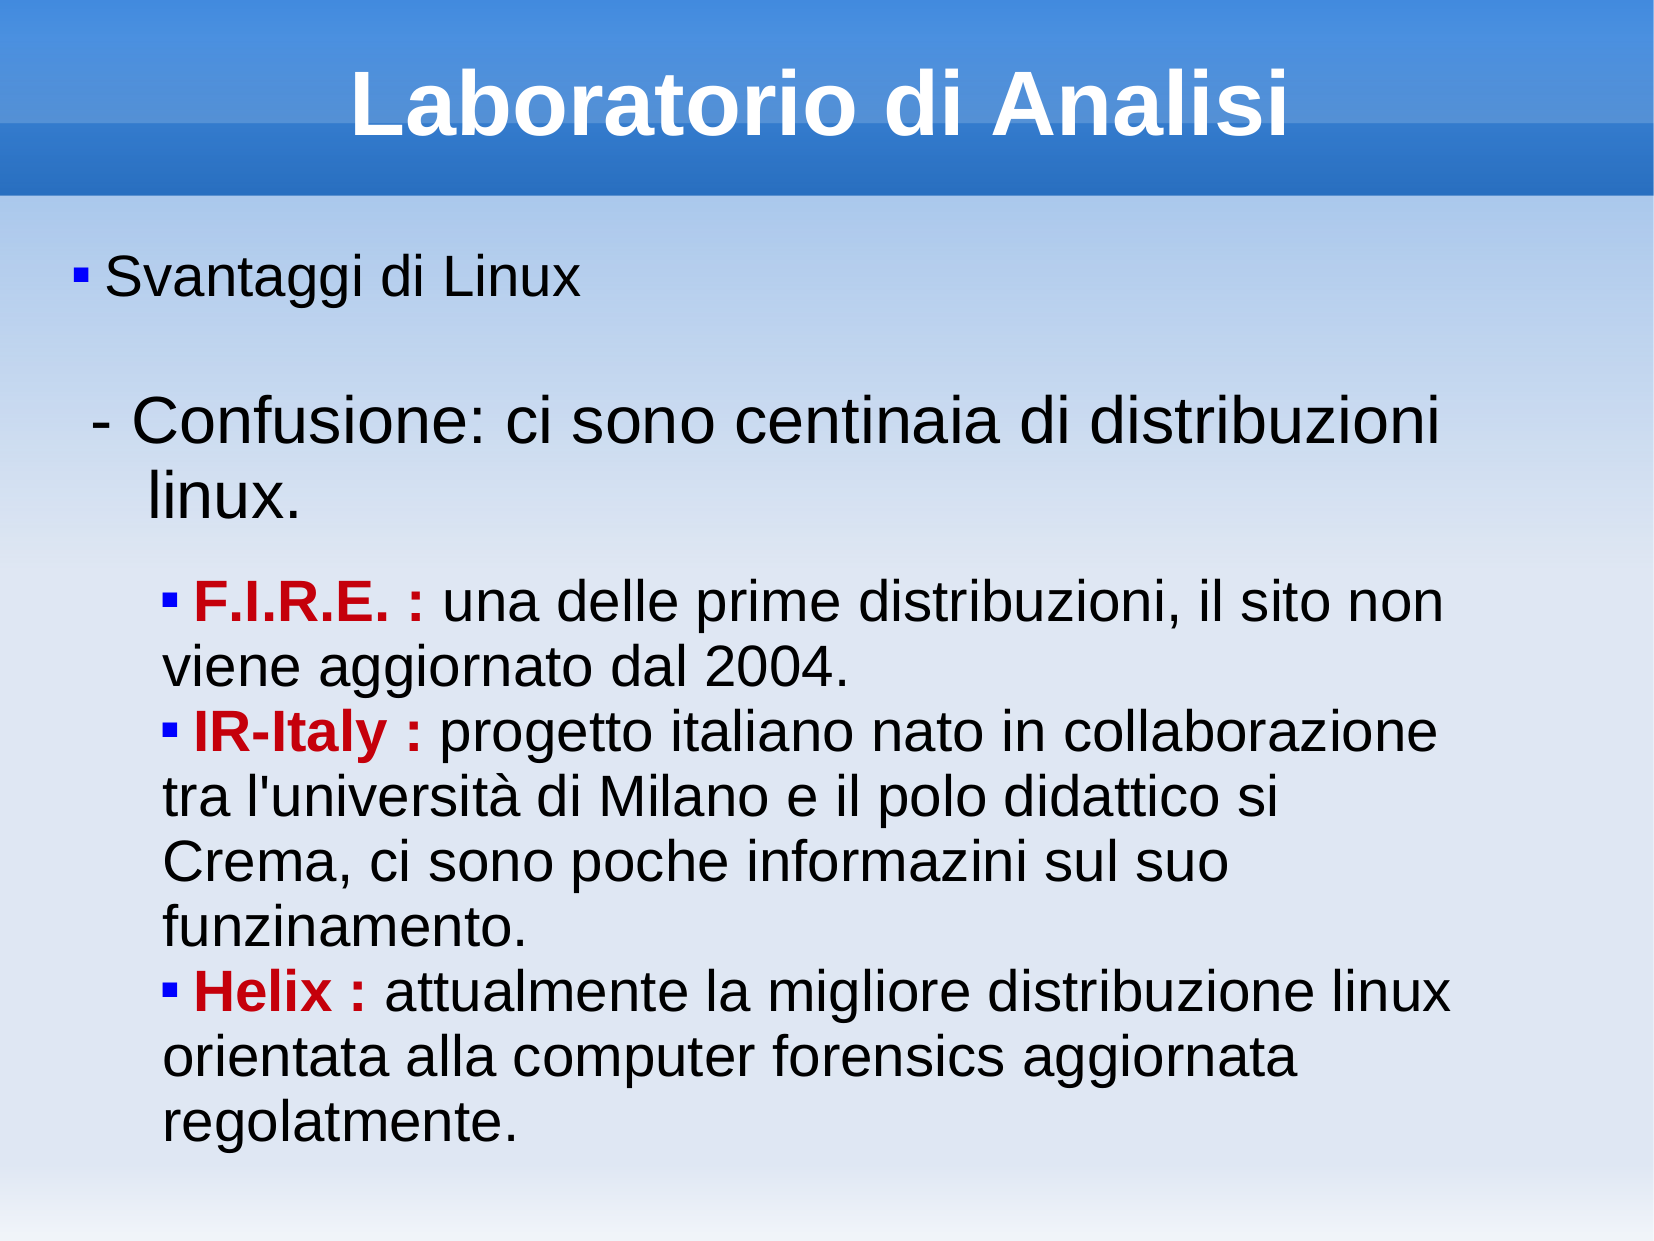

# Laboratorio di Analisi
 Svantaggi di Linux
- Confusione: ci sono centinaia di distribuzioni linux.
 F.I.R.E. : una delle prime distribuzioni, il sito non viene aggiornato dal 2004.
 IR-Italy : progetto italiano nato in collaborazione tra l'università di Milano e il polo didattico si Crema, ci sono poche informazini sul suo funzinamento.
 Helix : attualmente la migliore distribuzione linux orientata alla computer forensics aggiornata regolatmente.